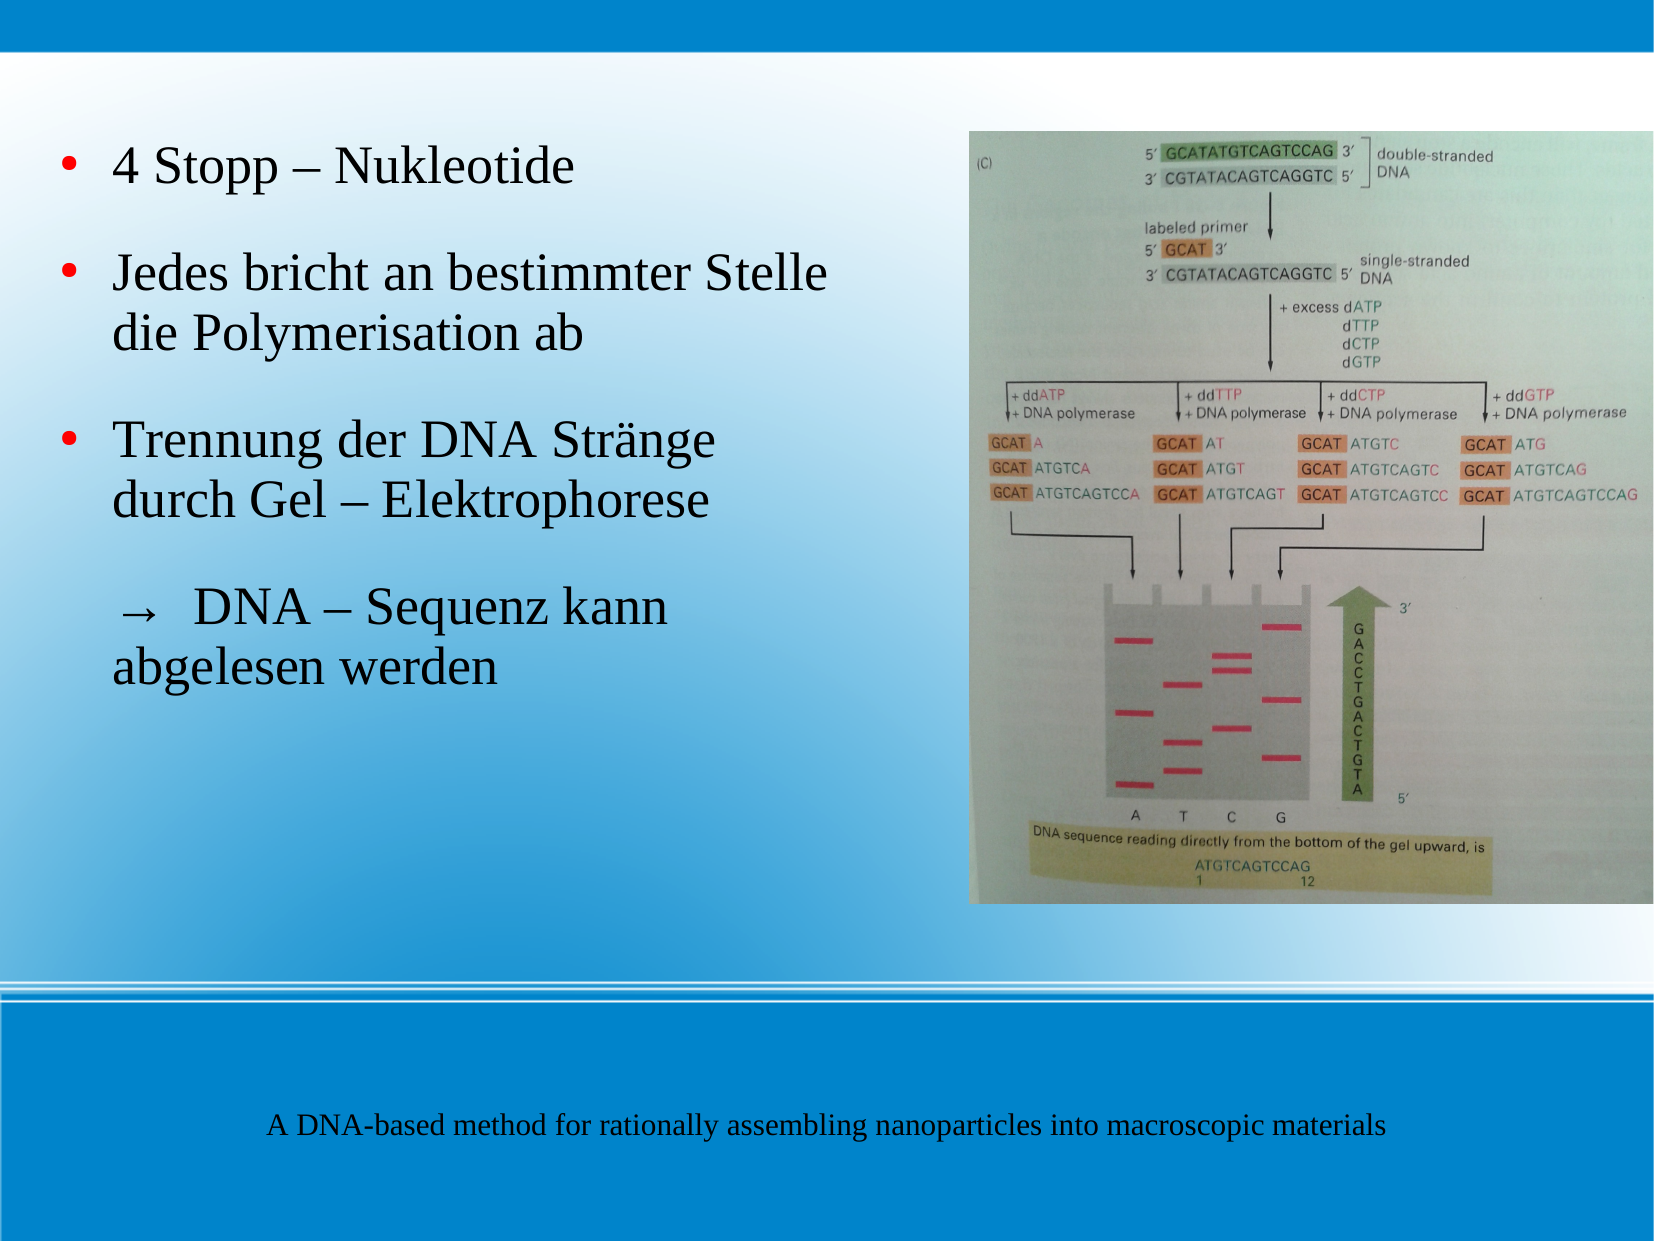

4 Stopp – Nukleotide
Jedes bricht an bestimmter Stelle die Polymerisation ab
Trennung der DNA Stränge durch Gel – Elektrophorese
→ DNA – Sequenz kann abgelesen werden
#
A DNA-based method for rationally assembling nanoparticles into macroscopic materials